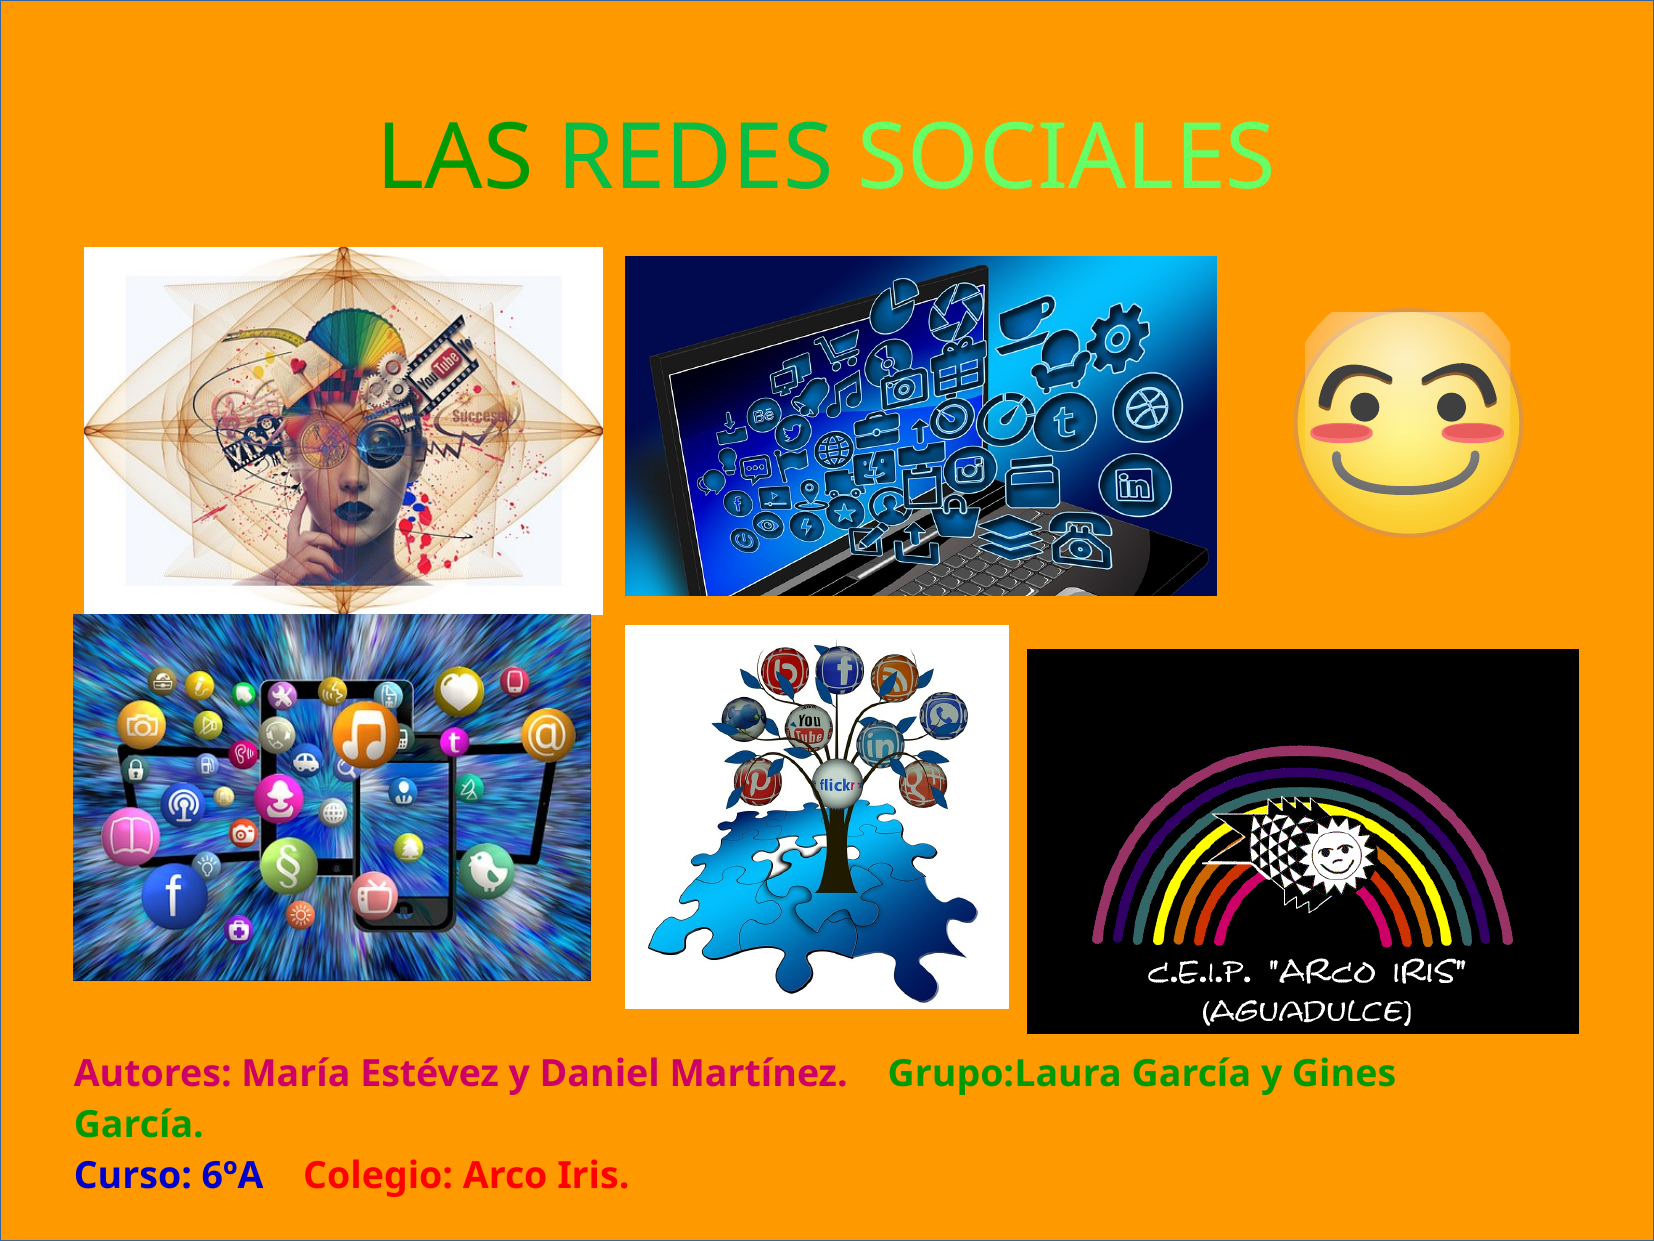

# LAS REDES SOCIALES
Autores: María Estévez y Daniel Martínez. Grupo:Laura García y Gines García.
Curso: 6ºA Colegio: Arco Iris.